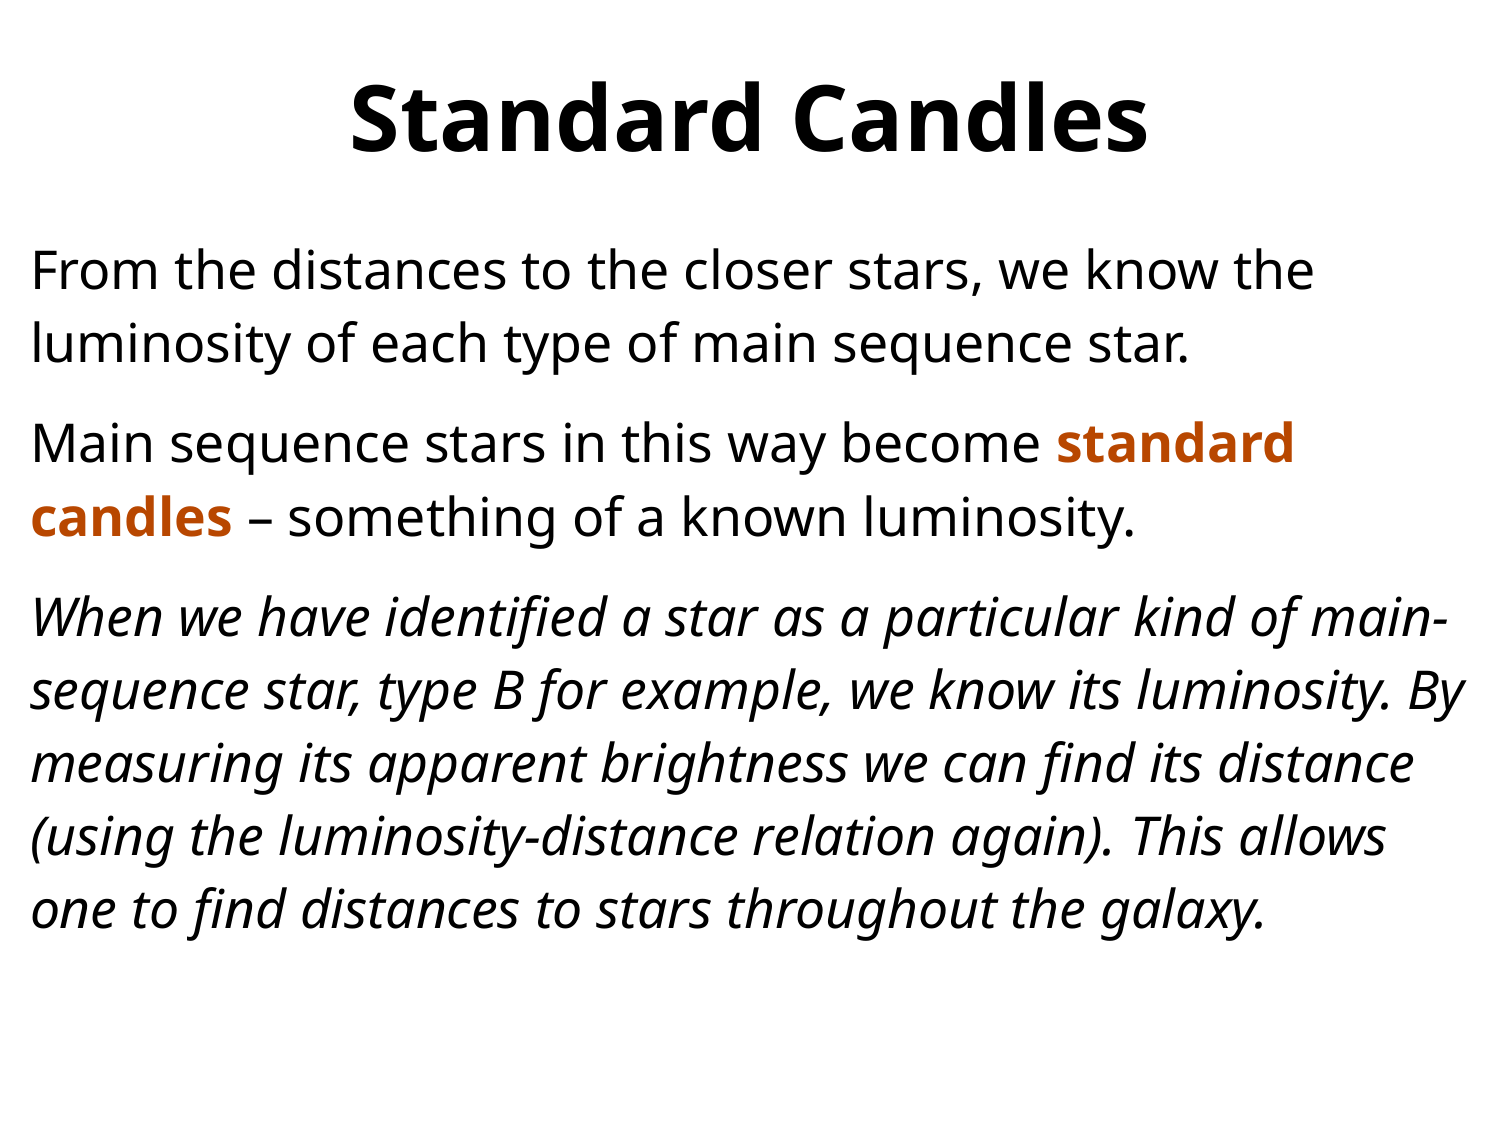

# Standard Candles
From the distances to the closer stars, we know the luminosity of each type of main sequence star.
Main sequence stars in this way become standard candles – something of a known luminosity.
When we have identified a star as a particular kind of main-sequence star, type B for example, we know its luminosity. By measuring its apparent brightness we can find its distance (using the luminosity-distance relation again). This allows one to find distances to stars throughout the galaxy.